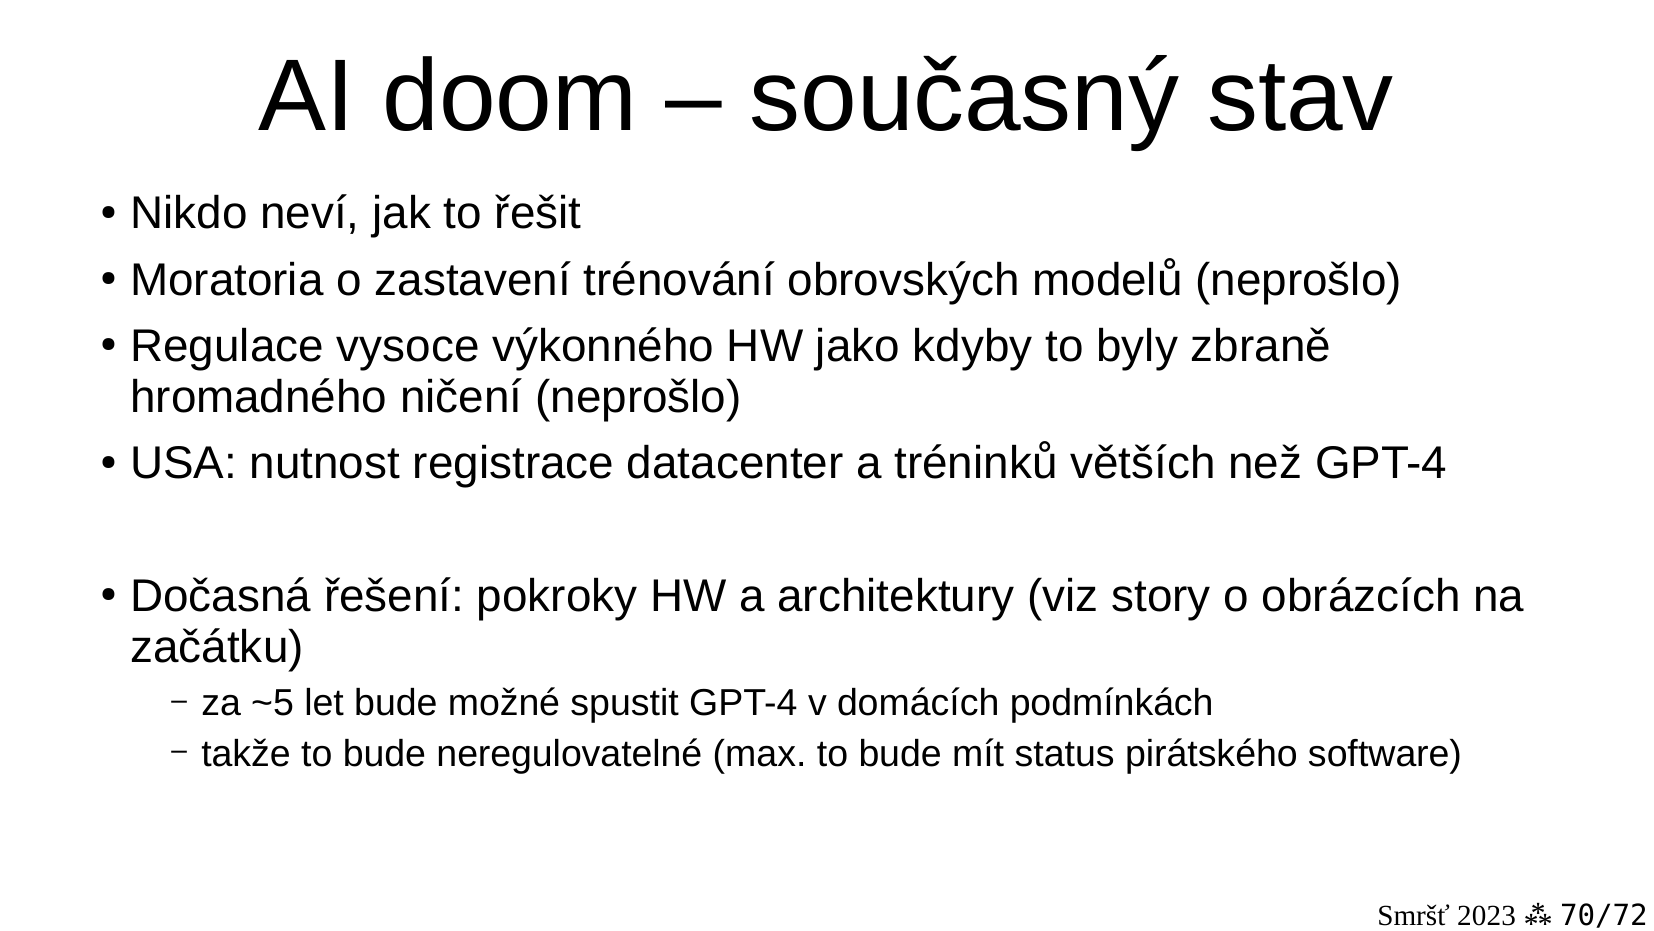

# AI doom – současný stav
Nikdo neví, jak to řešit
Moratoria o zastavení trénování obrovských modelů (neprošlo)
Regulace vysoce výkonného HW jako kdyby to byly zbraně hromadného ničení (neprošlo)
USA: nutnost registrace datacenter a tréninků větších než GPT-4
Dočasná řešení: pokroky HW a architektury (viz story o obrázcích na začátku)
za ~5 let bude možné spustit GPT-4 v domácích podmínkách
takže to bude neregulovatelné (max. to bude mít status pirátského software)
70